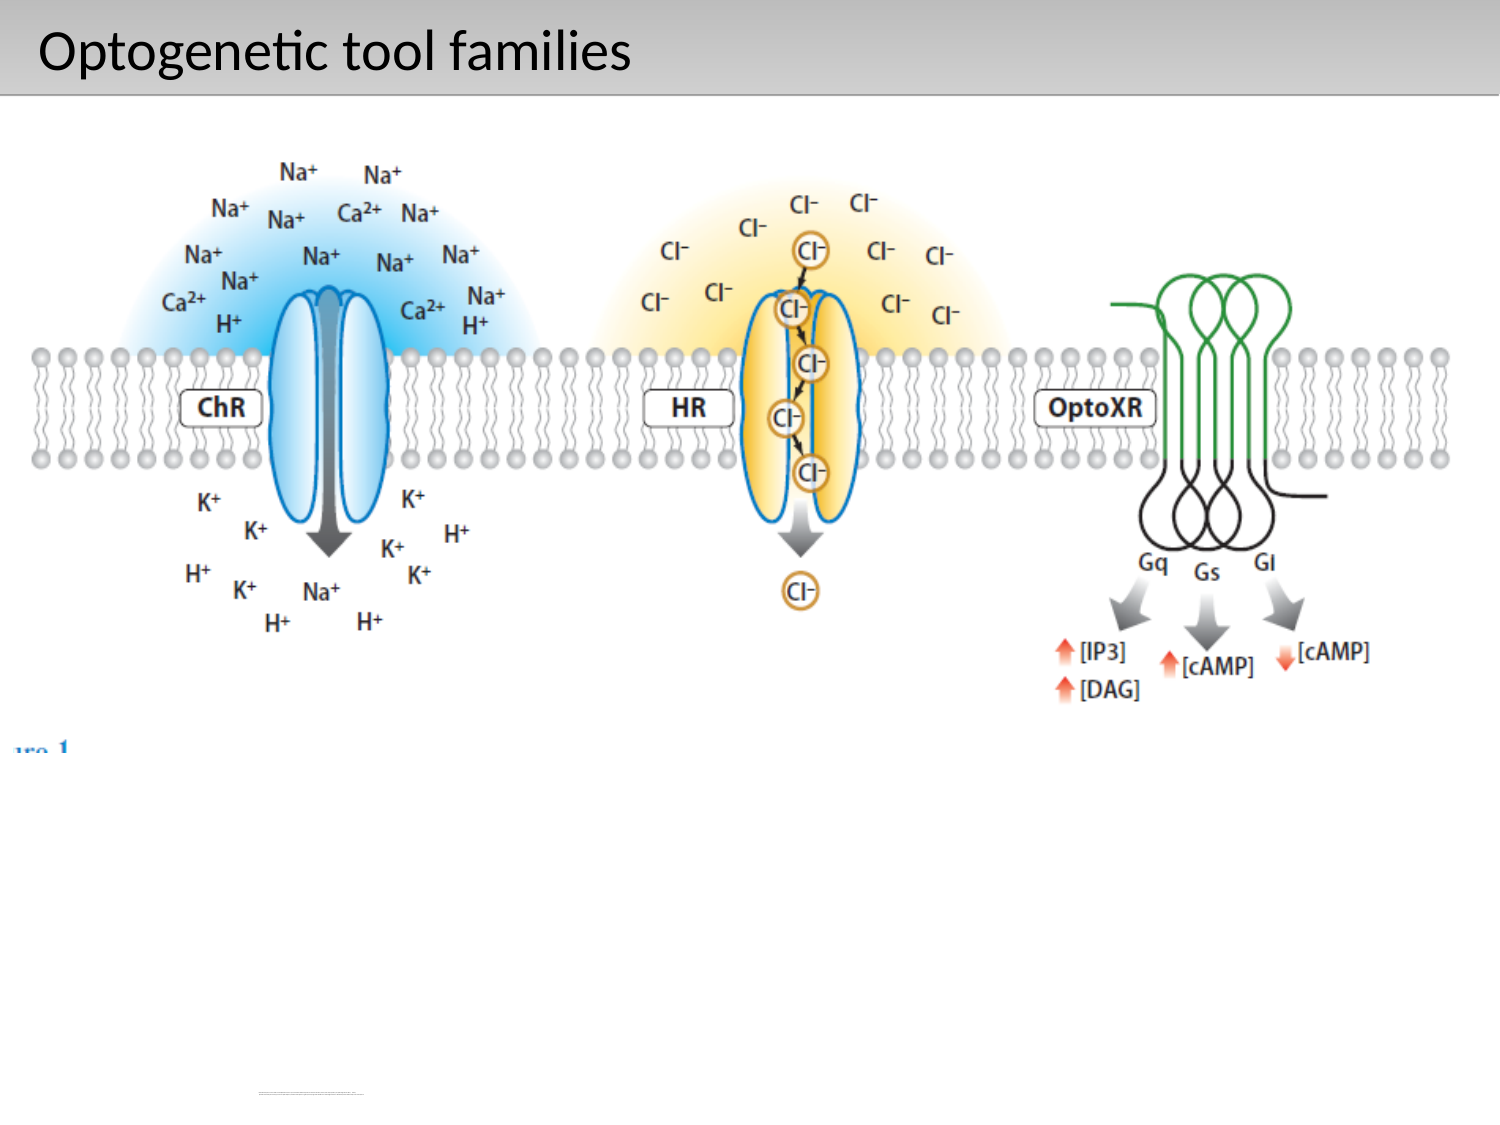

# Optogenetic tool families
Channelrhodopsins conduct cations and depolarize neurons upon illumination Halorhodopsins conduct chloride ions (anions) into the cytoplasm upon yellow light illumination (center).
 OptoXRs are rhodopsin-GPCR (G protein–coupled receptor) chimeras that respond to green (500 nm) light with activation of the biological functions dictated by the intracellular loops used in the hybrid